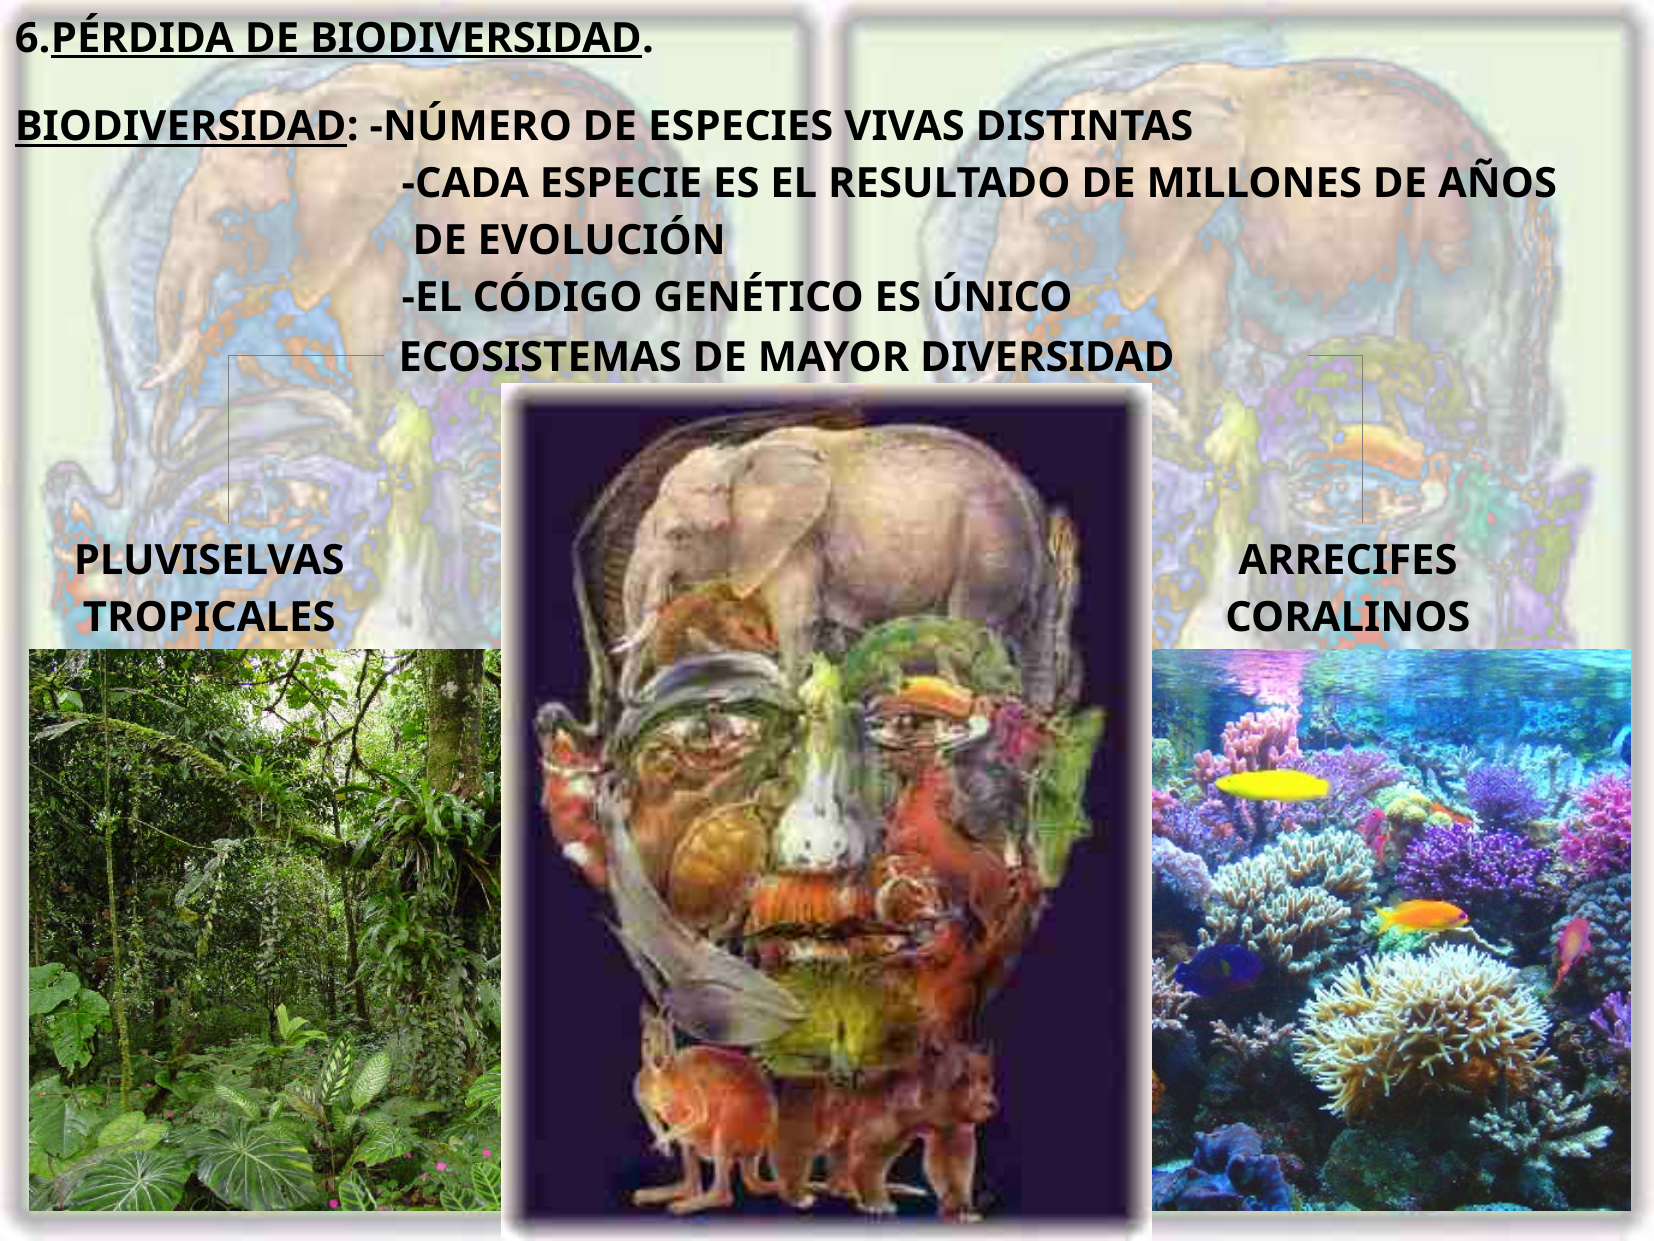

6.PÉRDIDA DE BIODIVERSIDAD.
BIODIVERSIDAD: -NÚMERO DE ESPECIES VIVAS DISTINTAS
 -CADA ESPECIE ES EL RESULTADO DE MILLONES DE AÑOS
 DE EVOLUCIÓN
 -EL CÓDIGO GENÉTICO ES ÚNICO
ECOSISTEMAS DE MAYOR DIVERSIDAD
PLUVISELVAS
TROPICALES
ARRECIFES
CORALINOS